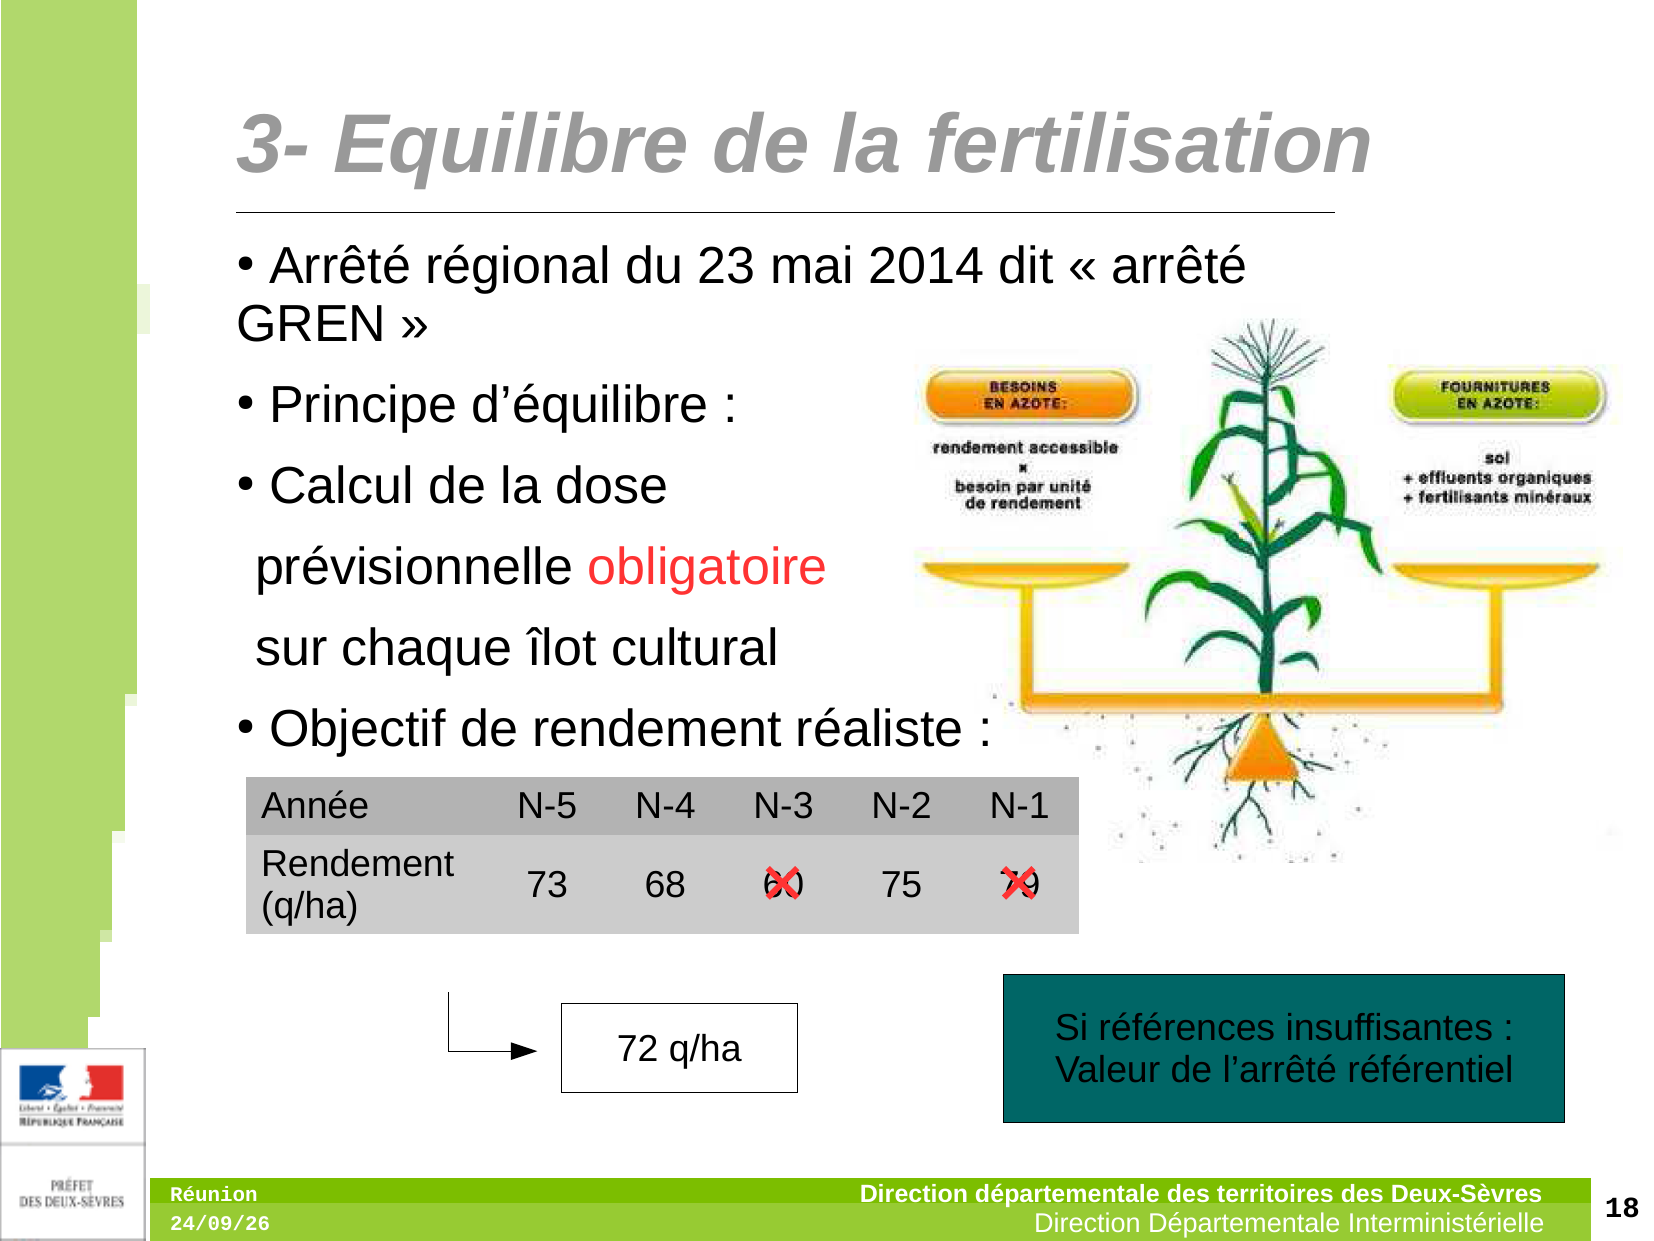

# 3- Equilibre de la fertilisation
 Arrêté régional du 23 mai 2014 dit « arrêté GREN »
 Principe d’équilibre :
 Calcul de la dose
prévisionnelle obligatoire
sur chaque îlot cultural
 Objectif de rendement réaliste :
| Année | N-5 | N-4 | N-3 | N-2 | N-1 |
| --- | --- | --- | --- | --- | --- |
| Rendement (q/ha) | 73 | 68 | 60 | 75 | 79 |
Si références insuffisantes :
Valeur de l’arrêté référentiel
72 q/ha
Réunion